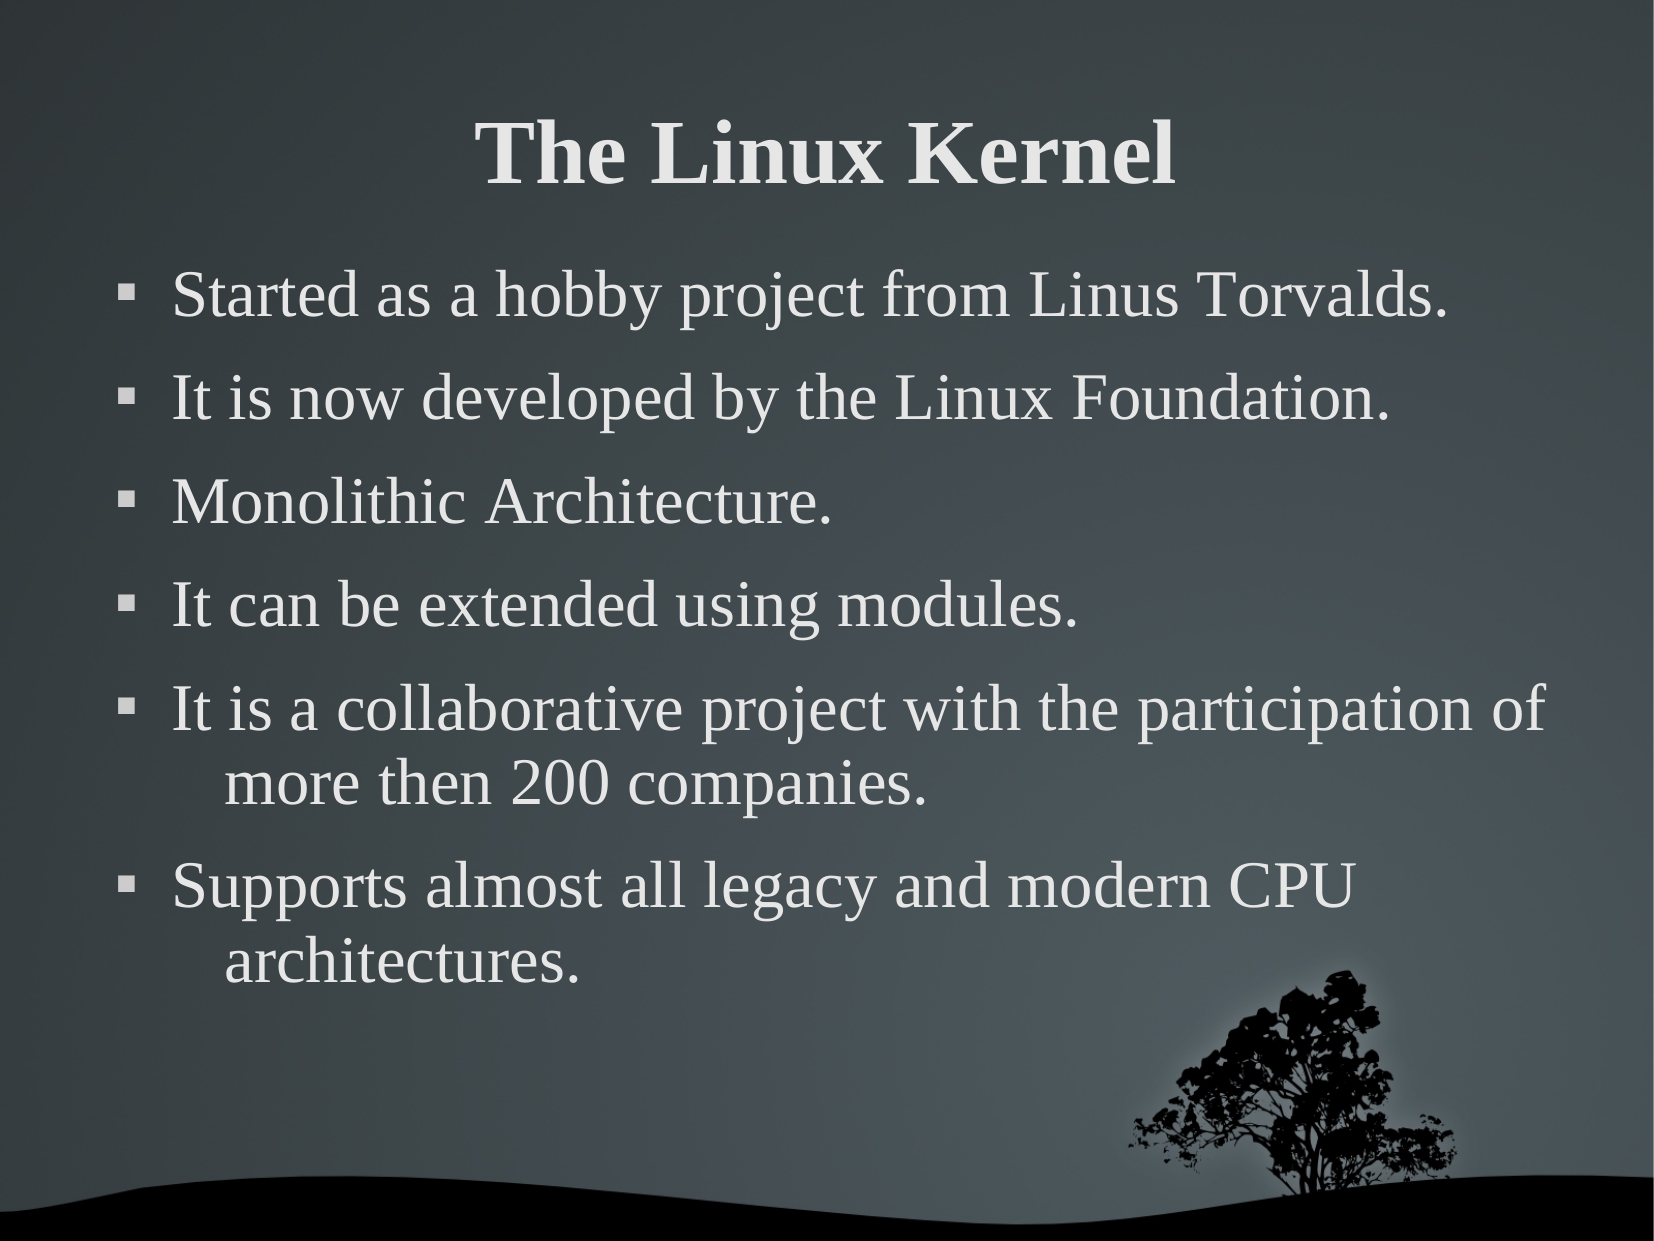

# The Linux Kernel
Started as a hobby project from Linus Torvalds.
It is now developed by the Linux Foundation.
Monolithic Architecture.
It can be extended using modules.
It is a collaborative project with the participation of more then 200 companies.
Supports almost all legacy and modern CPU architectures.